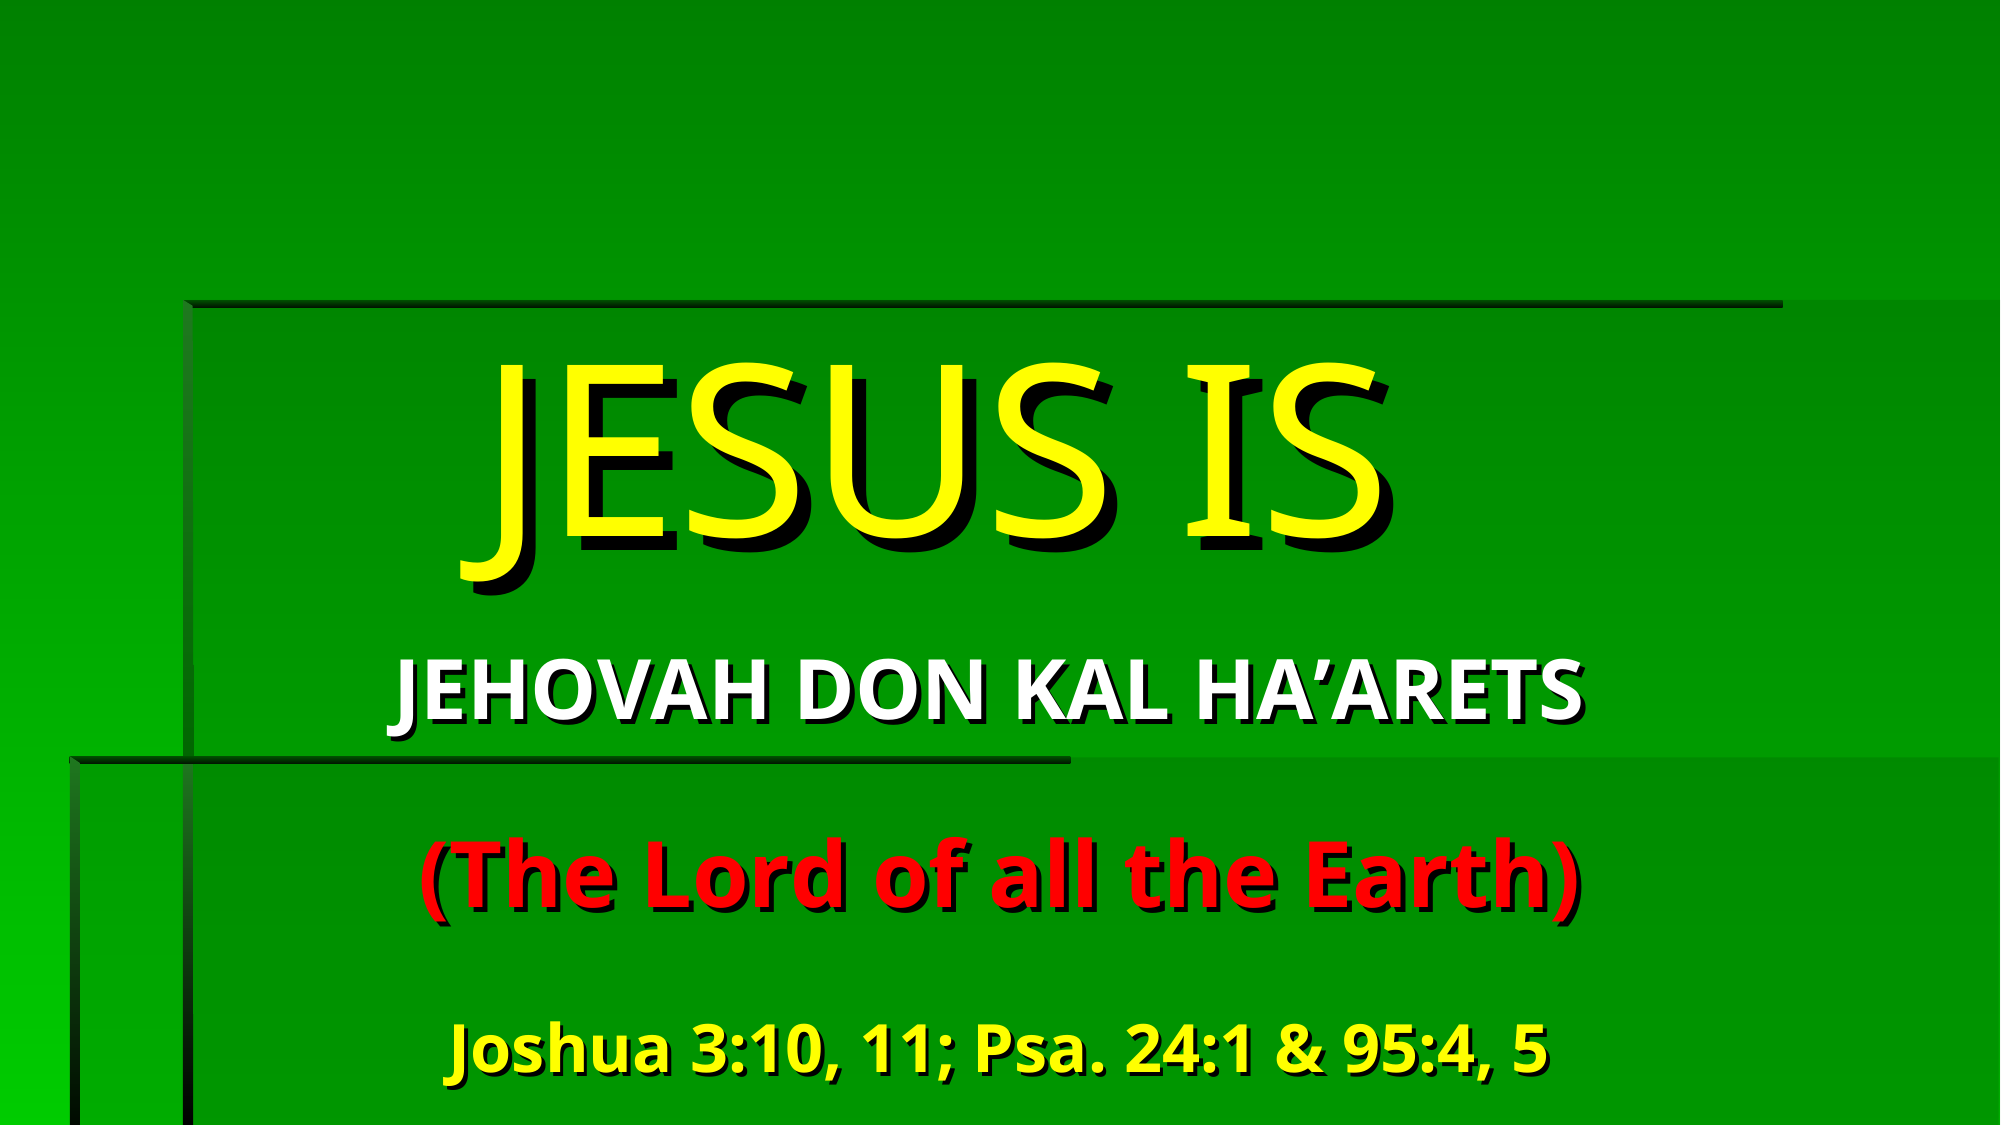

# JESUS IS JEHOVAH DON KAL HA’ARETS (The Lord of all the Earth) Joshua 3:10, 11; Psa. 24:1 & 95:4, 5